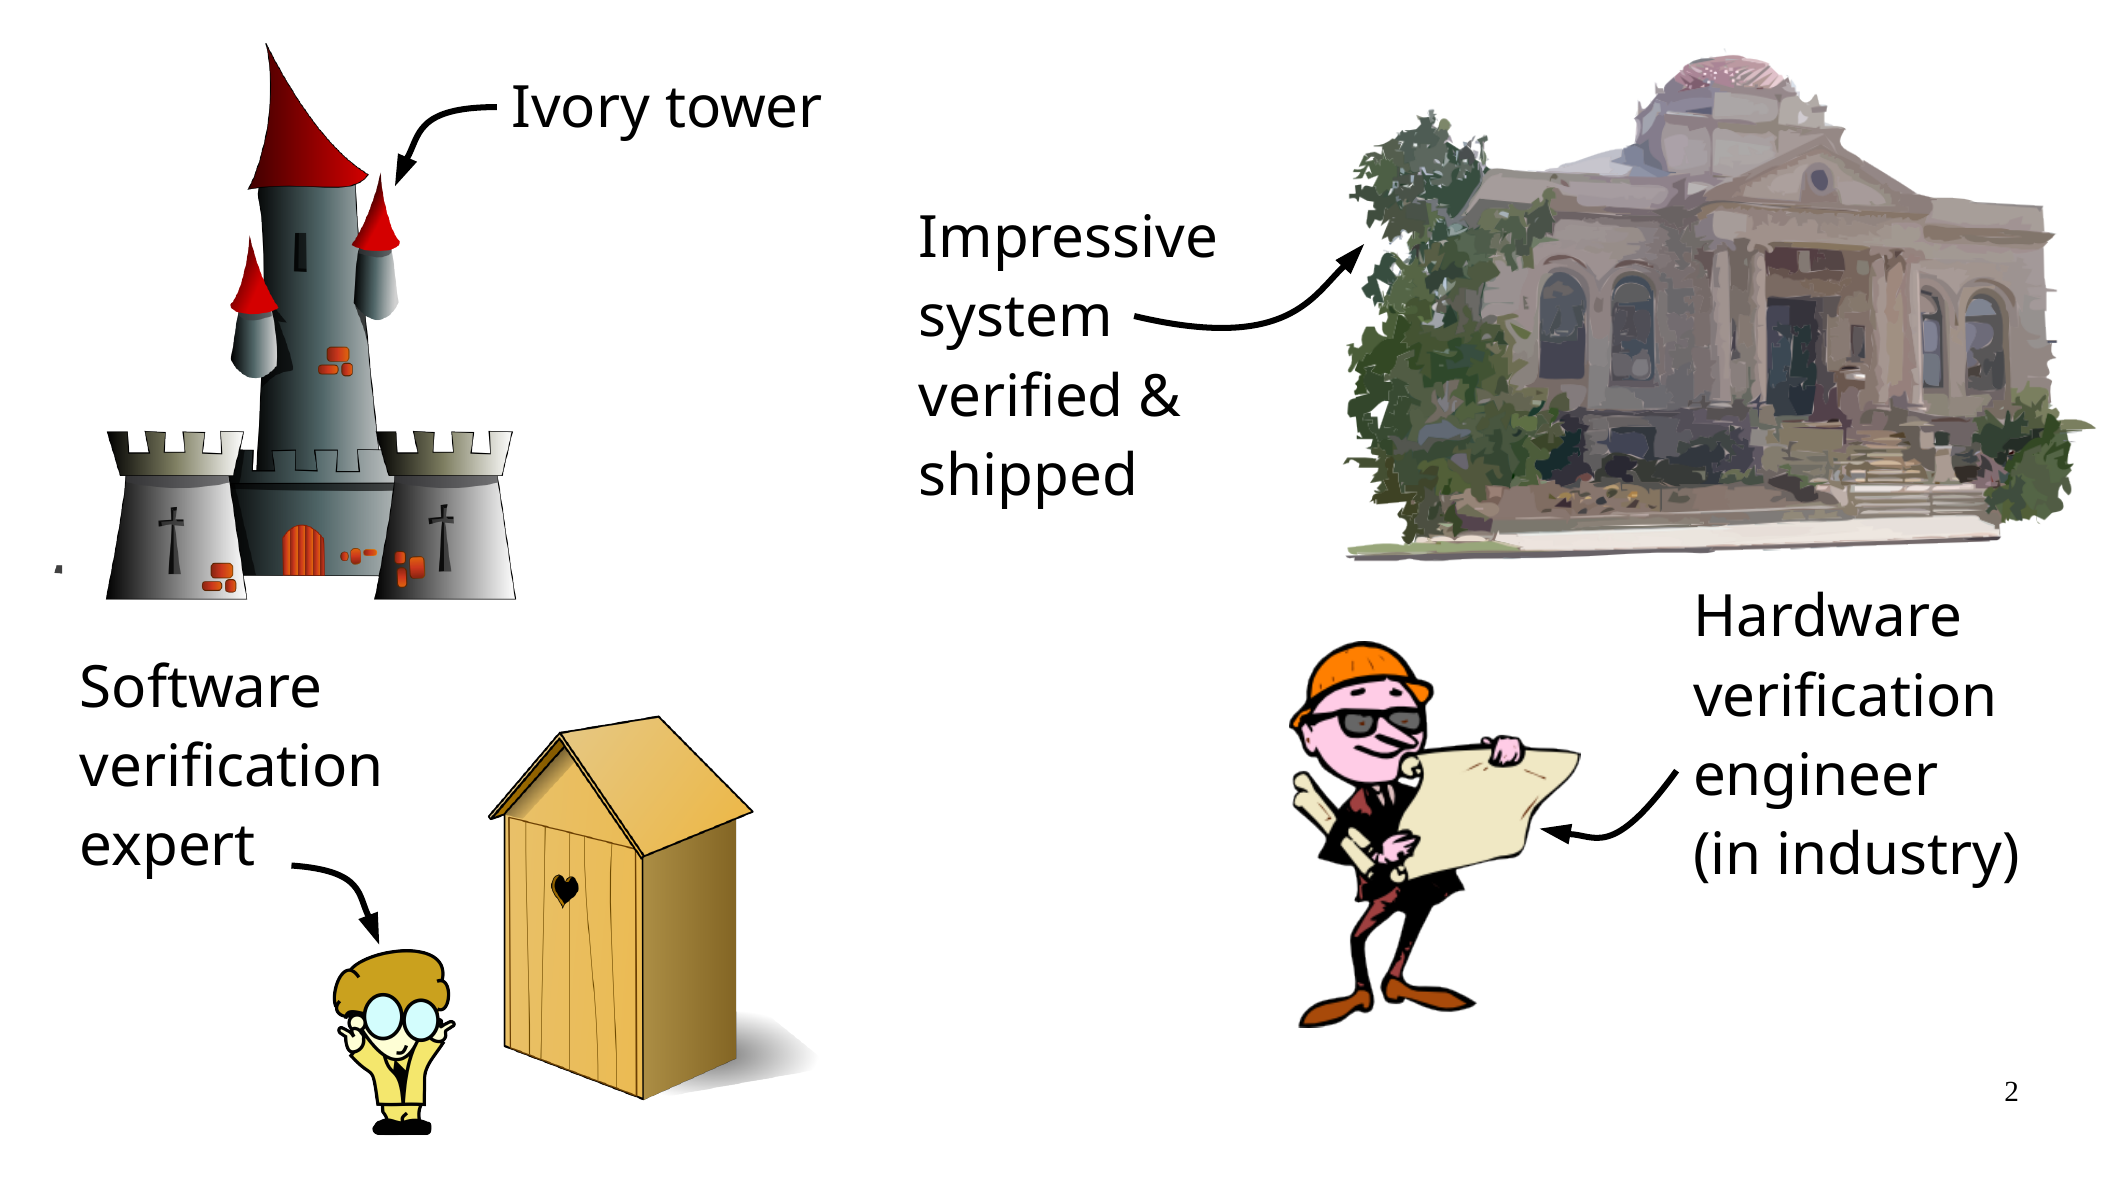

Ivory tower
Impressive system verified & shipped
Hardware verification engineer
(in industry)
Software verification expert
2